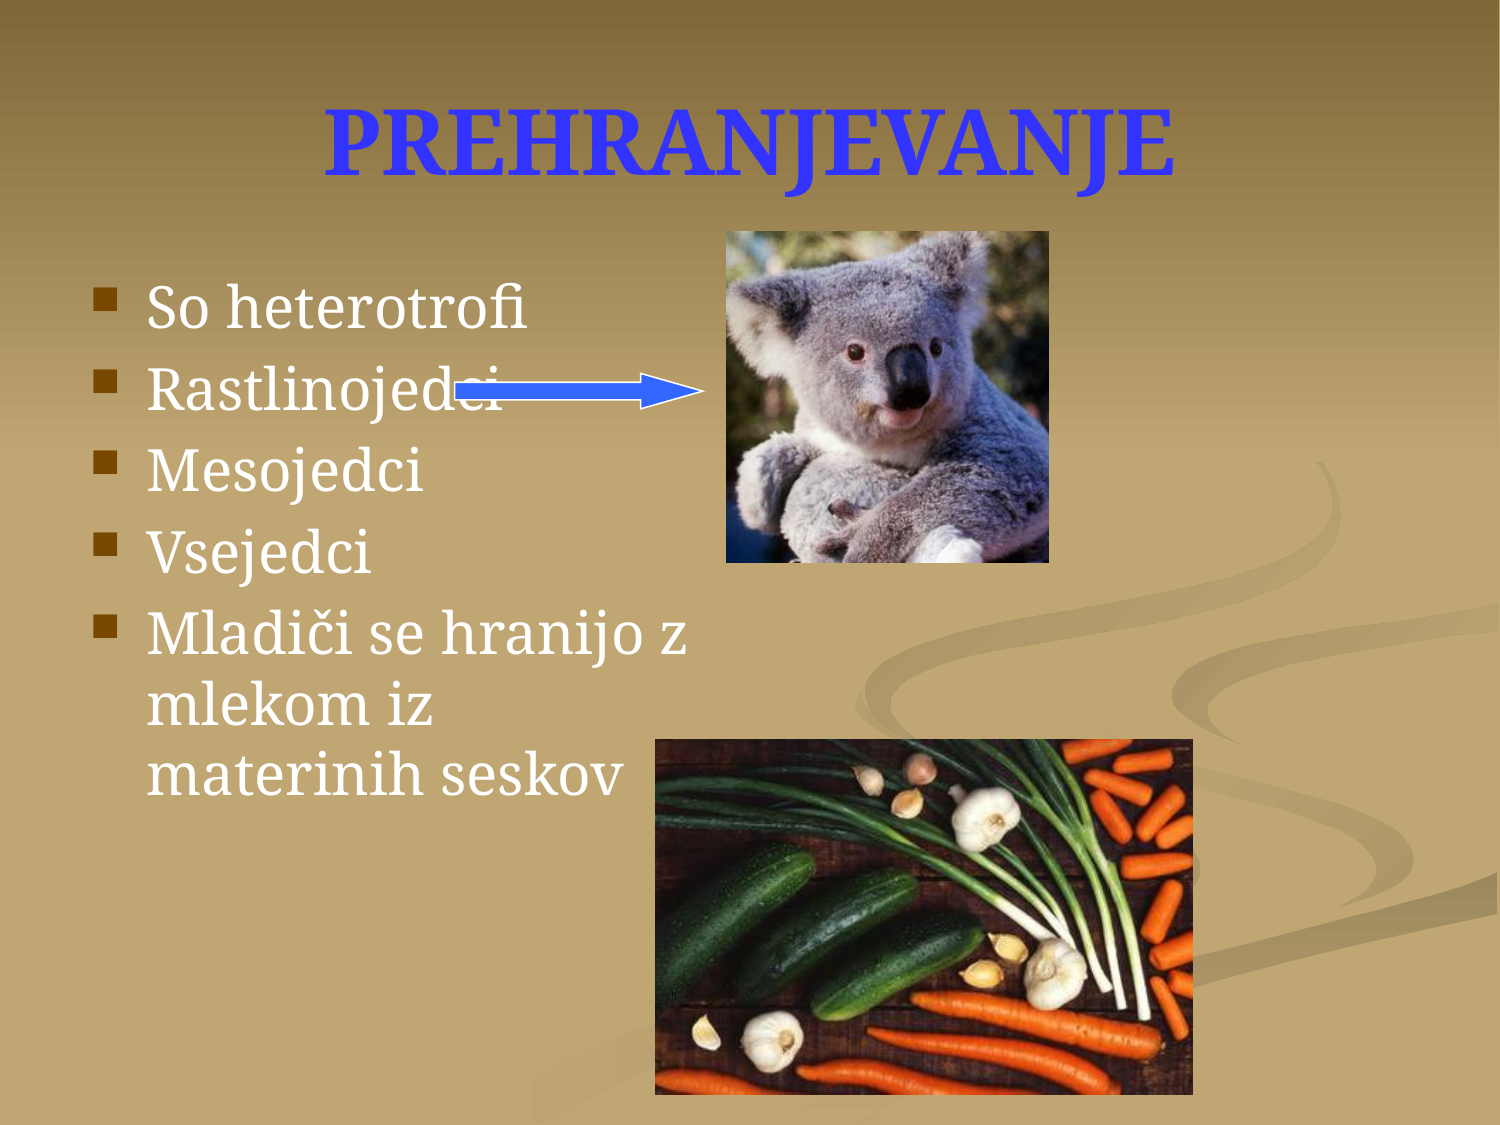

# PREHRANJEVANJE
So heterotrofi
Rastlinojedci
Mesojedci
Vsejedci
Mladiči se hranijo z mlekom iz materinih seskov